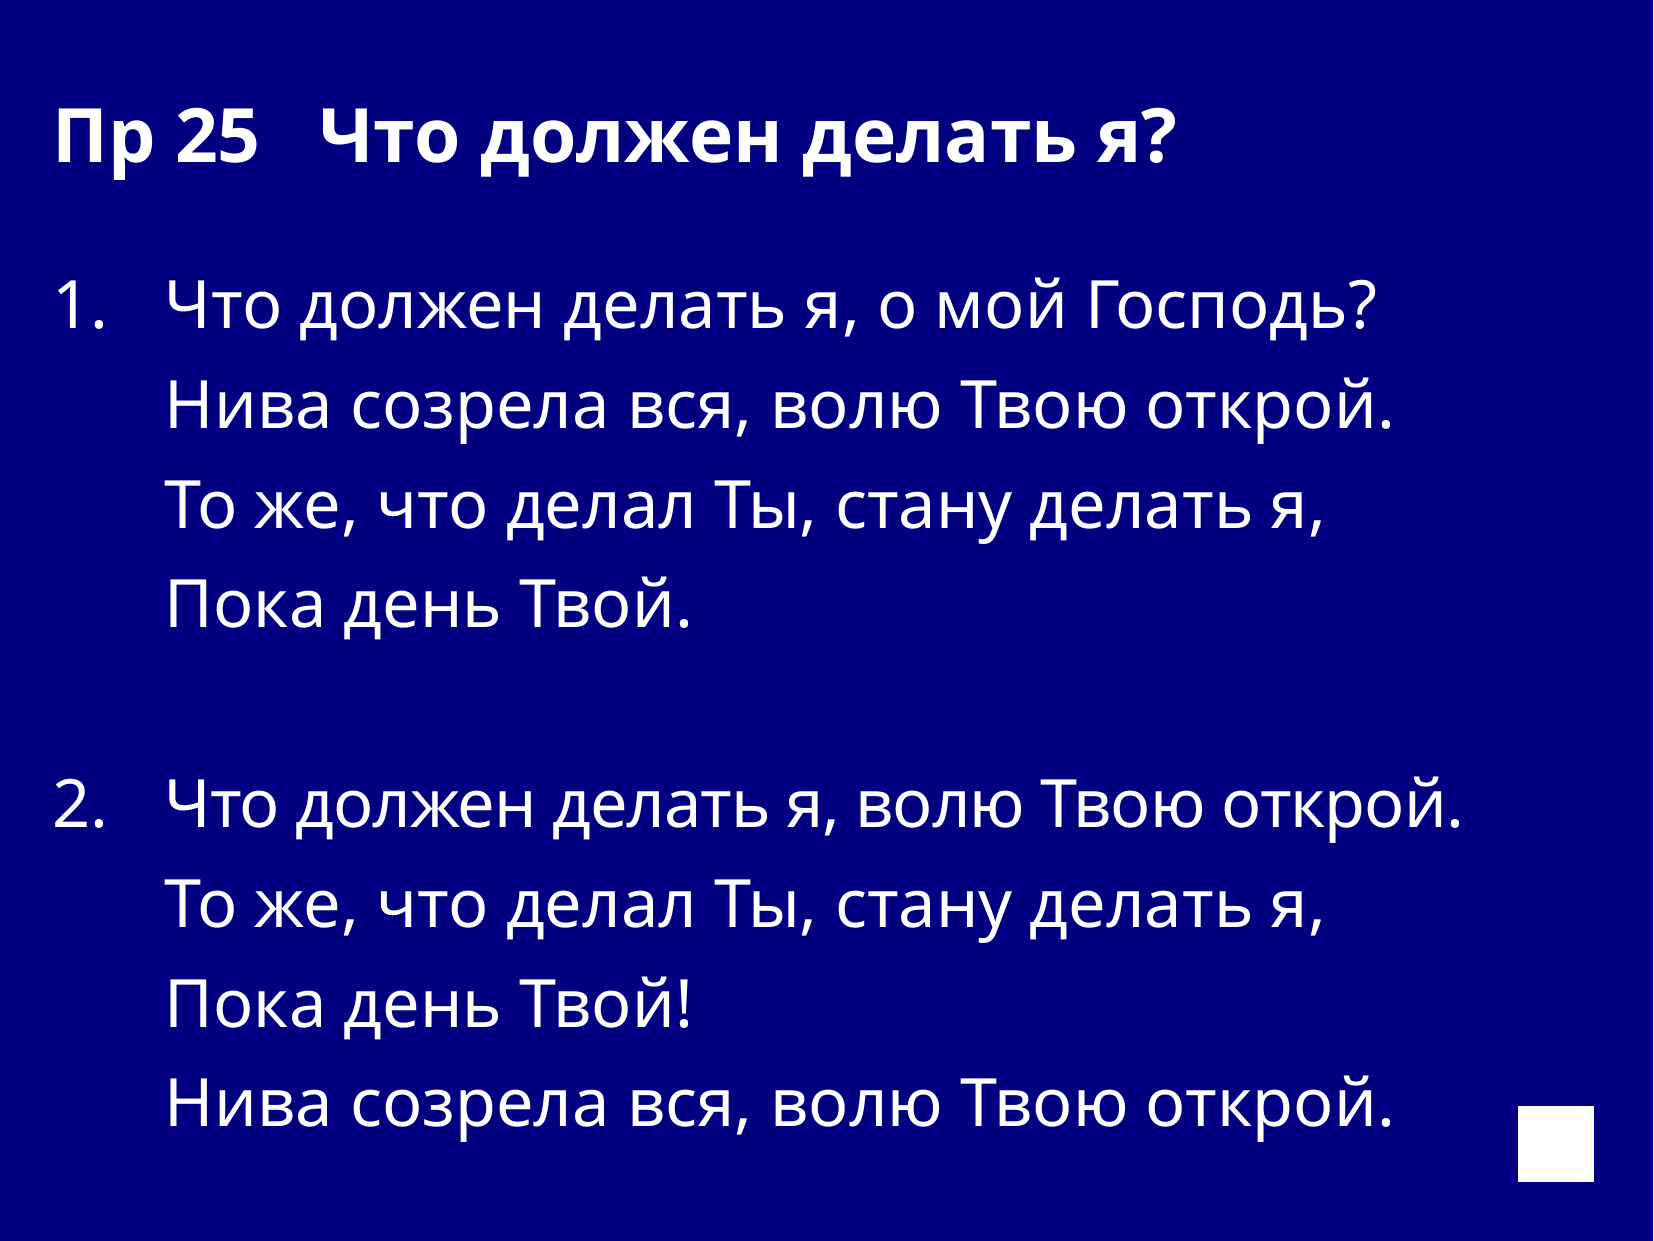

Пр 25 Что должен делать я?
1.	Что должен делать я, о мой Господь?
	Нива созрела вся, волю Твою открой.
	То же, что делал Ты, стану делать я,
	Пока день Твой.
2.	Что должен делать я, волю Твою открой.
	То же, что делал Ты, стану делать я,
	Пока день Твой!
	Нива созрела вся, волю Твою открой.